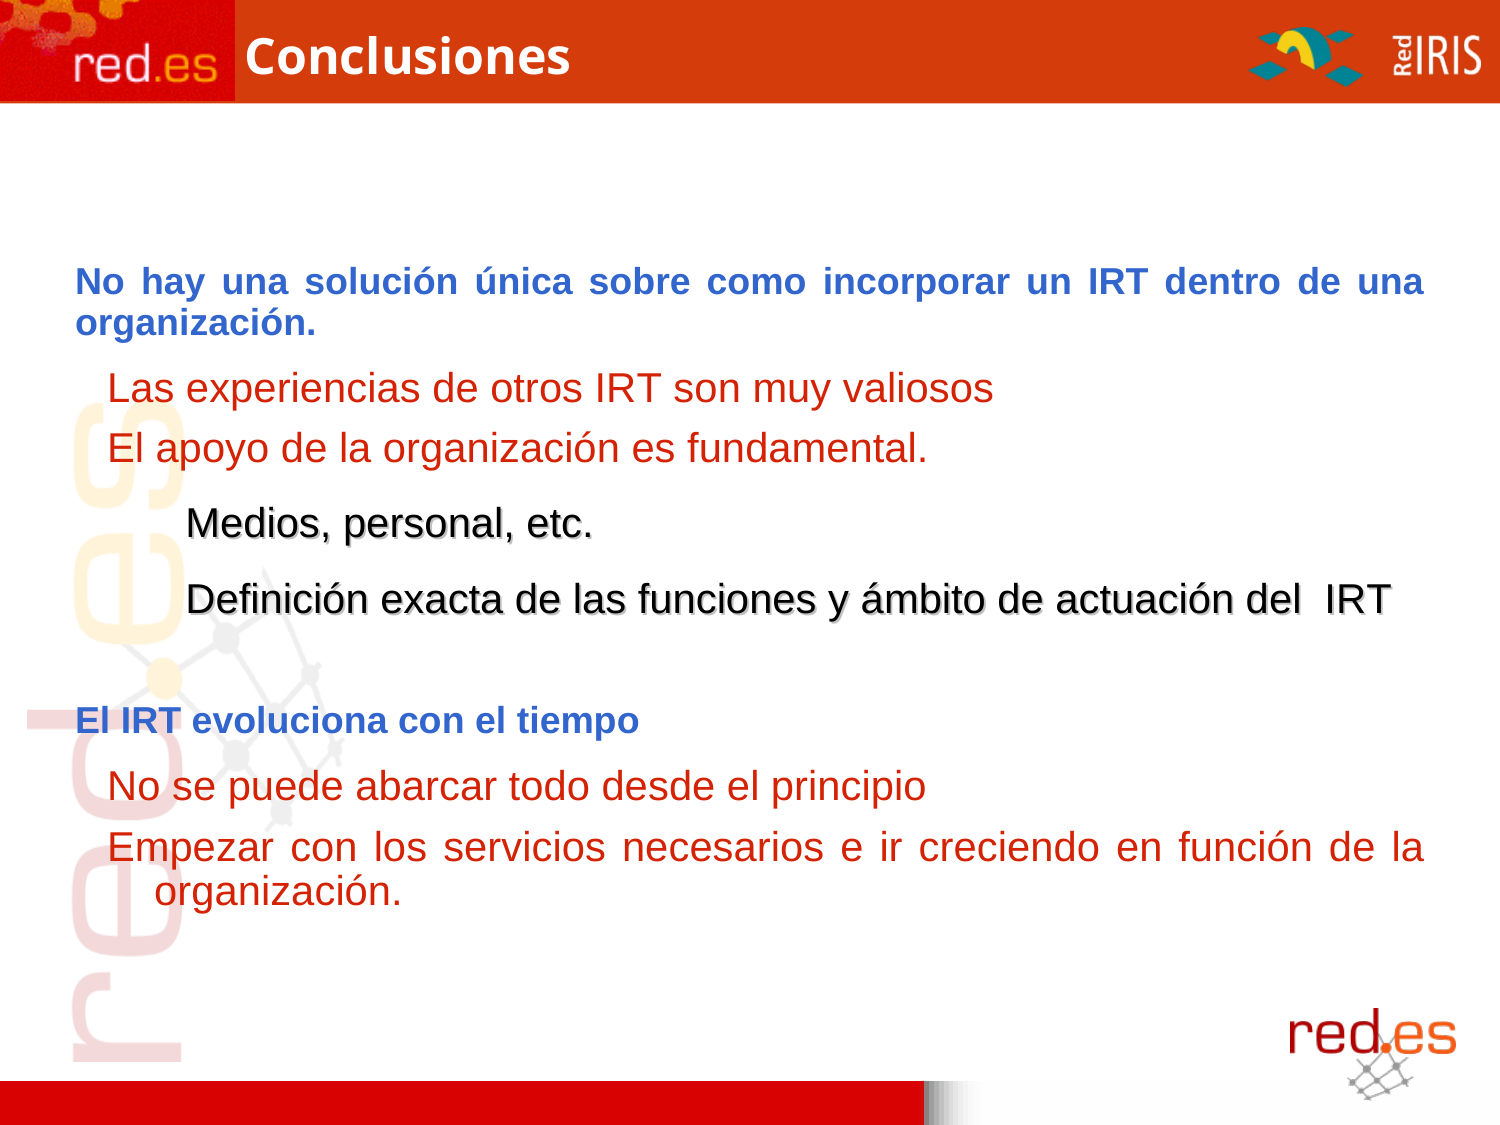

# Conclusiones
No hay una solución única sobre como incorporar un IRT dentro de una organización.
Las experiencias de otros IRT son muy valiosos
El apoyo de la organización es fundamental.
Medios, personal, etc.
Definición exacta de las funciones y ámbito de actuación del IRT
El IRT evoluciona con el tiempo
No se puede abarcar todo desde el principio
Empezar con los servicios necesarios e ir creciendo en función de la organización.